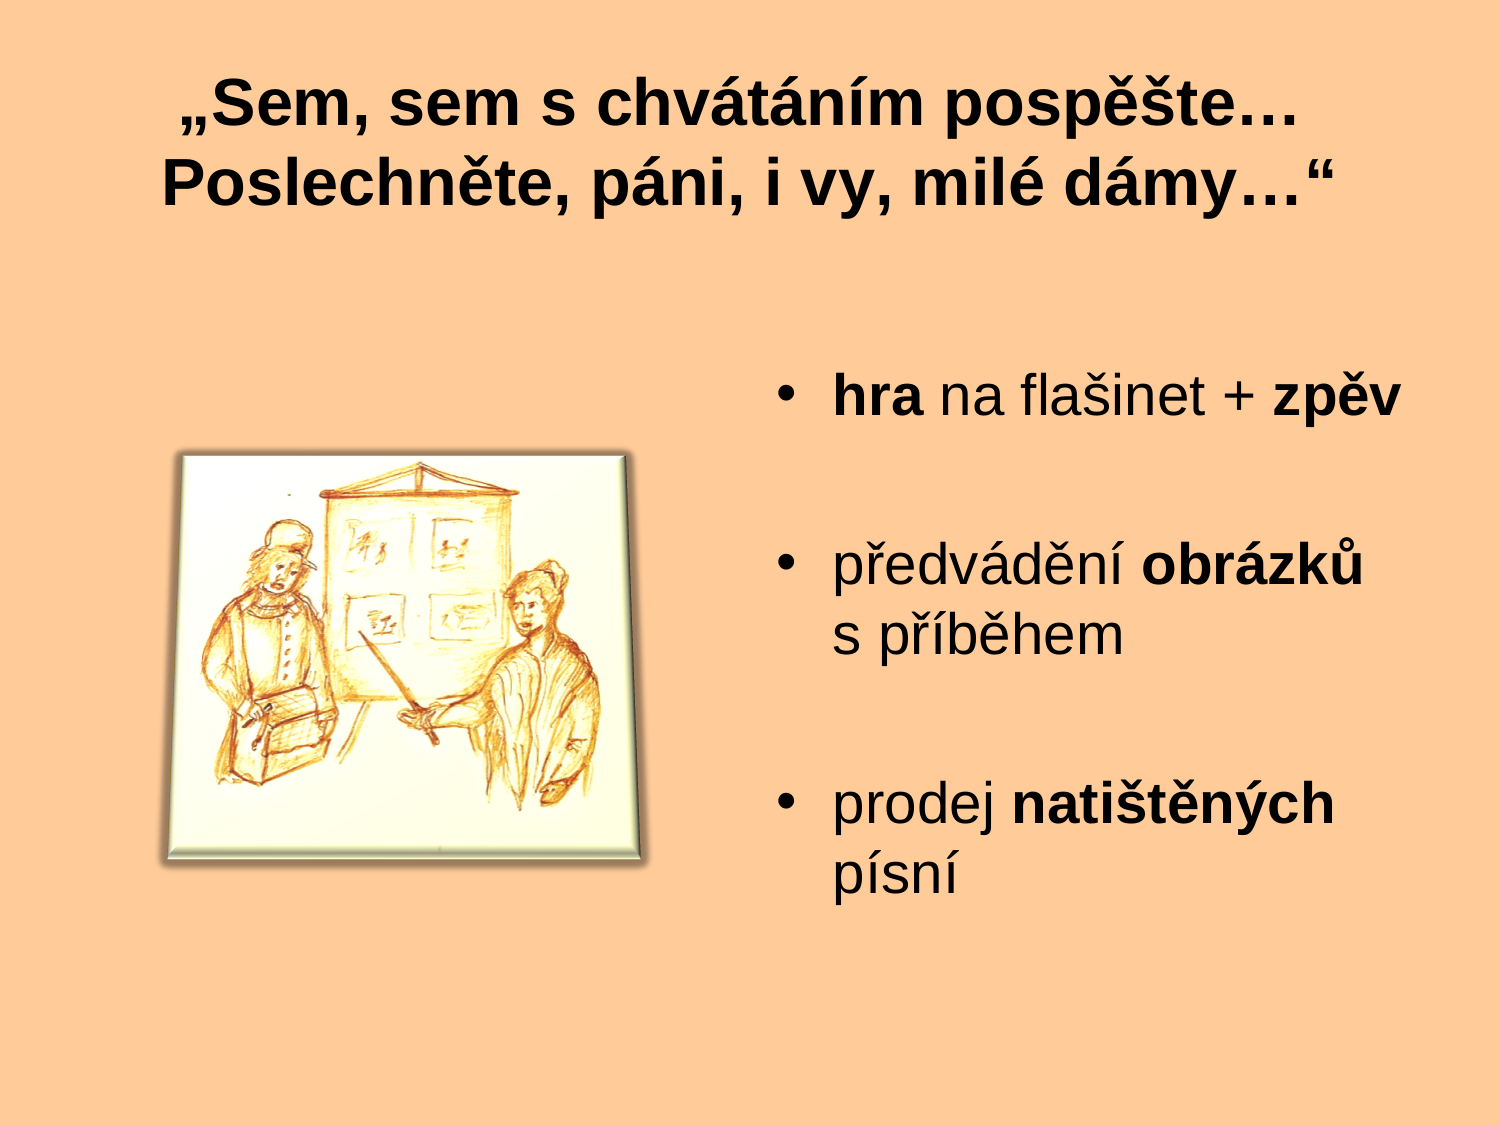

# „Sem, sem s chvátáním pospěšte… Poslechněte, páni, i vy, milé dámy…“
hra na flašinet + zpěv
předvádění obrázků s příběhem
prodej natištěných písní